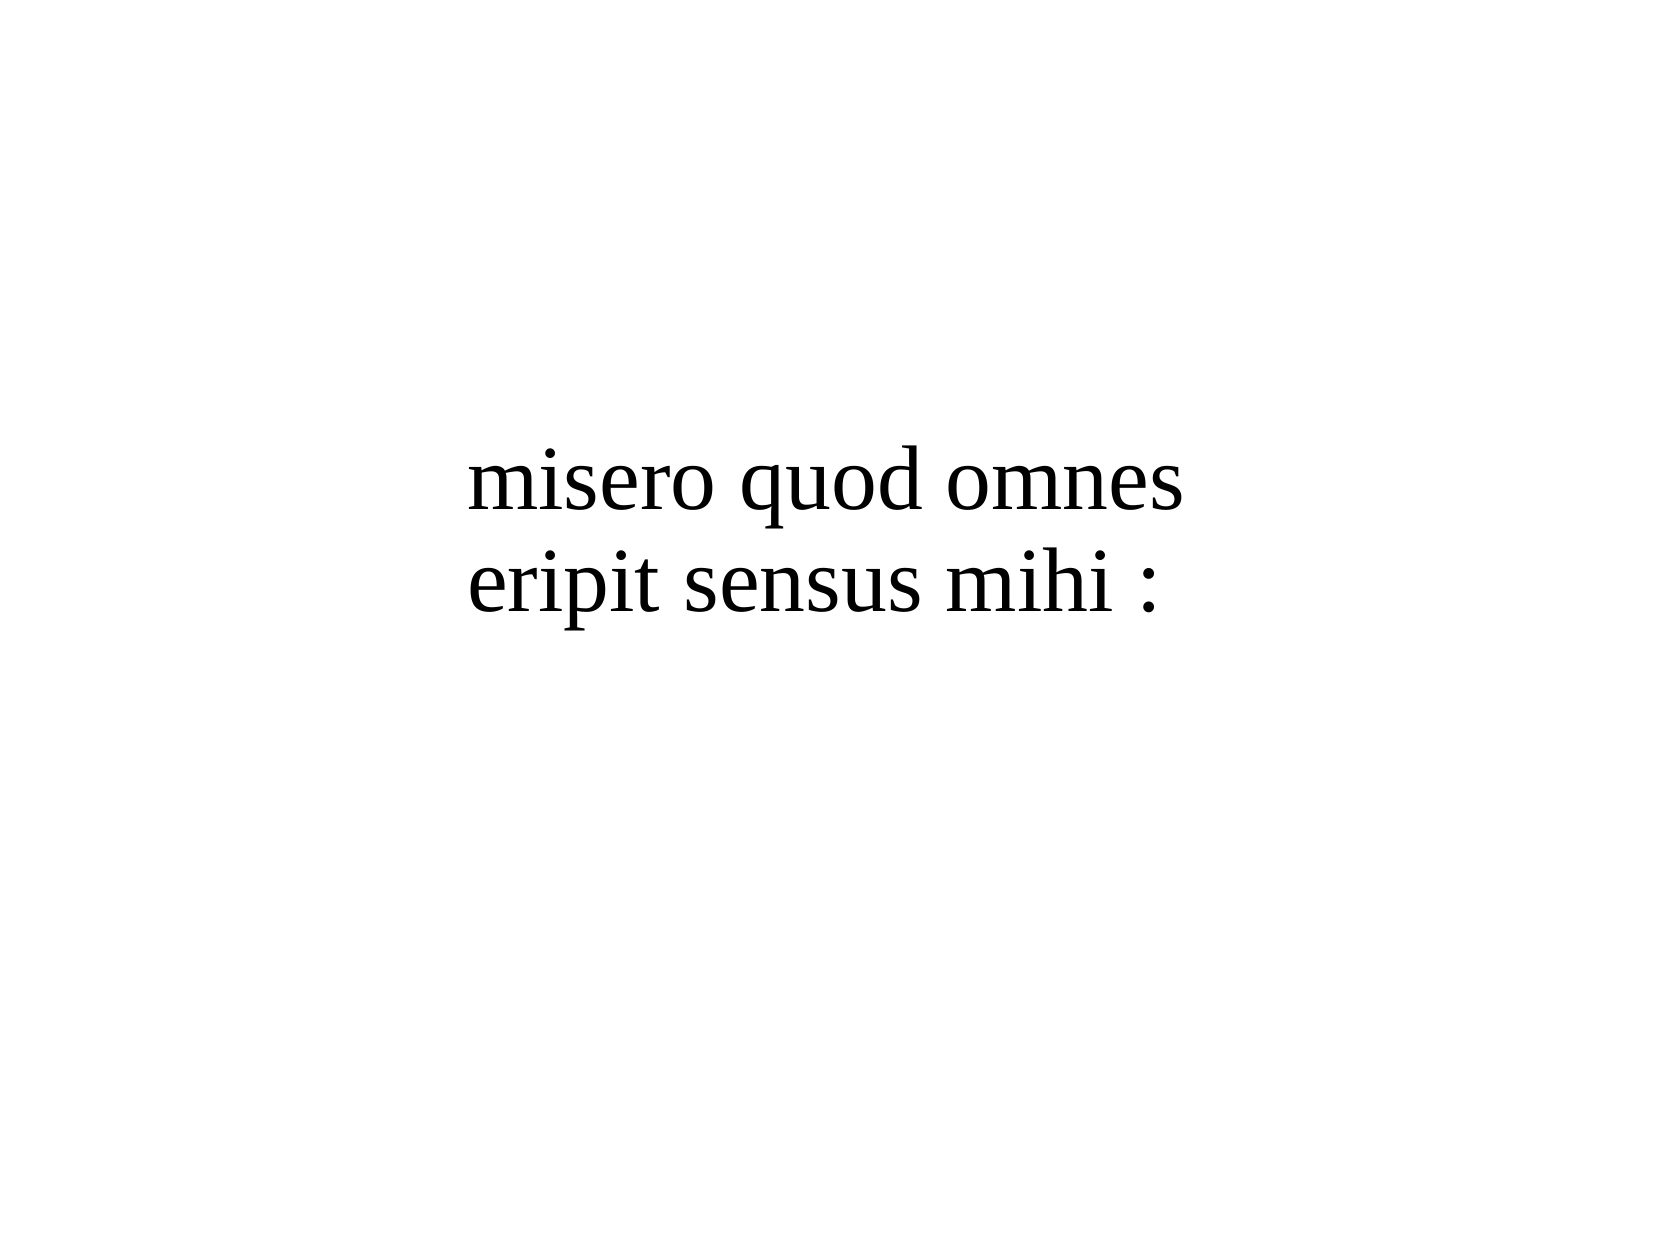

# misero quod omnes
eripit sensus mihi :